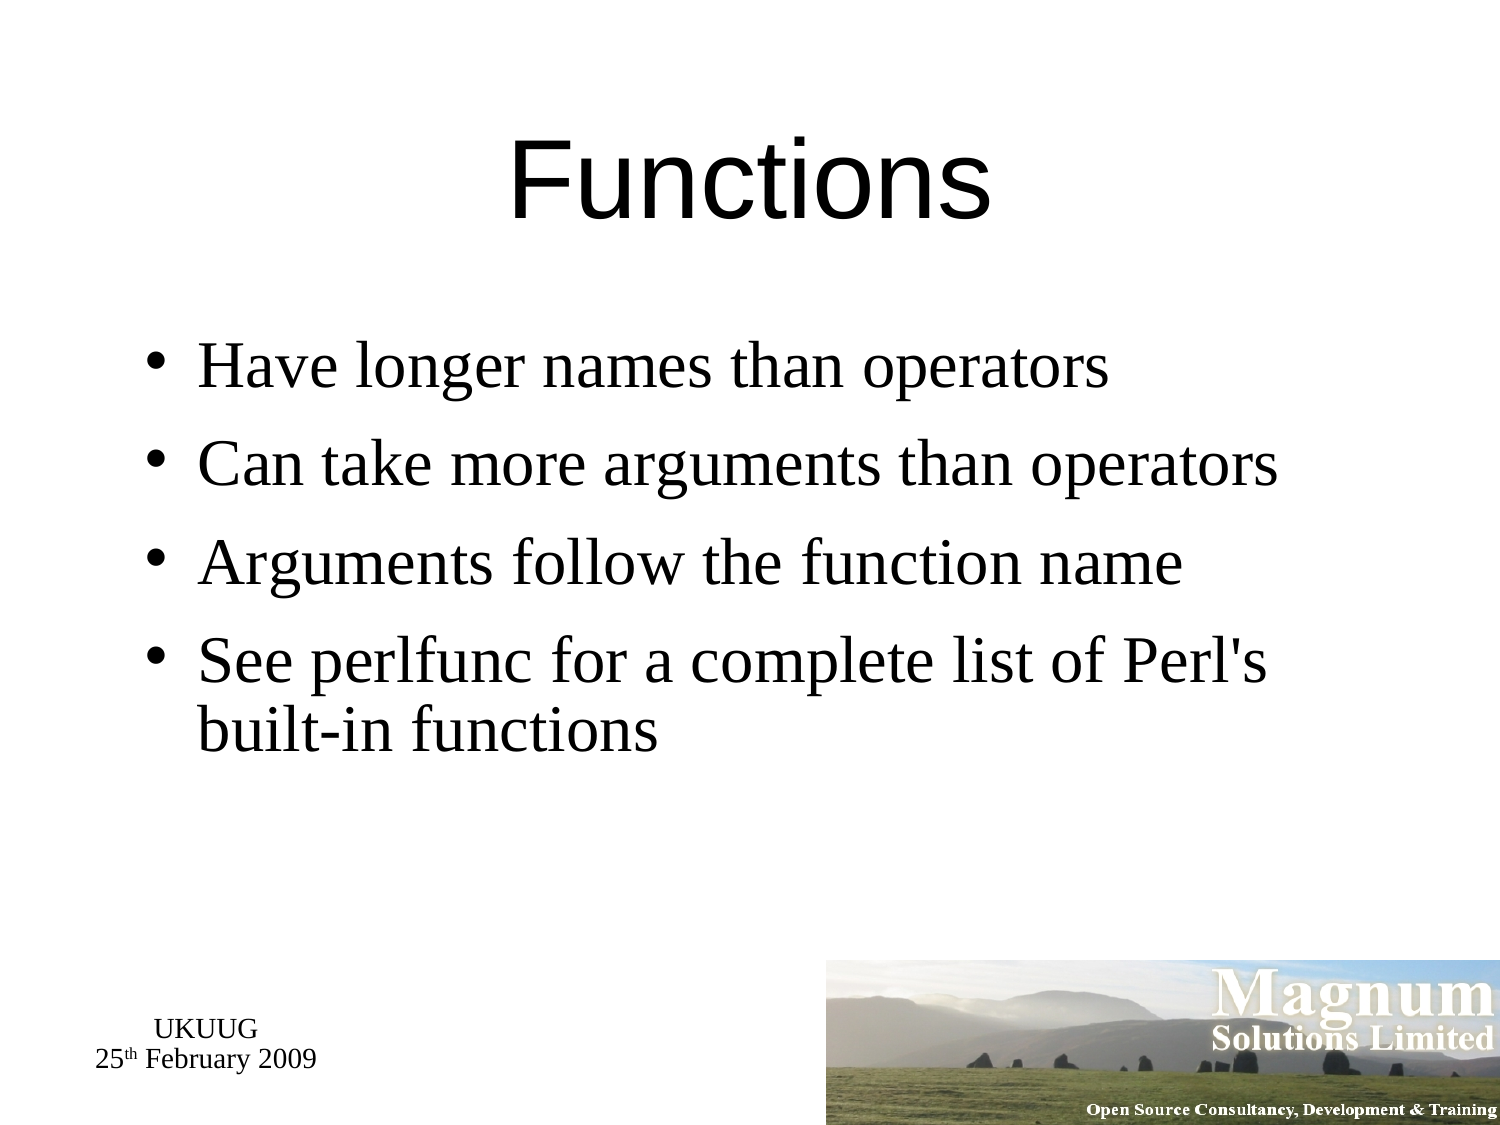

# Functions
Have longer names than operators
Can take more arguments than operators
Arguments follow the function name
See perlfunc for a complete list of Perl's built-in functions
54